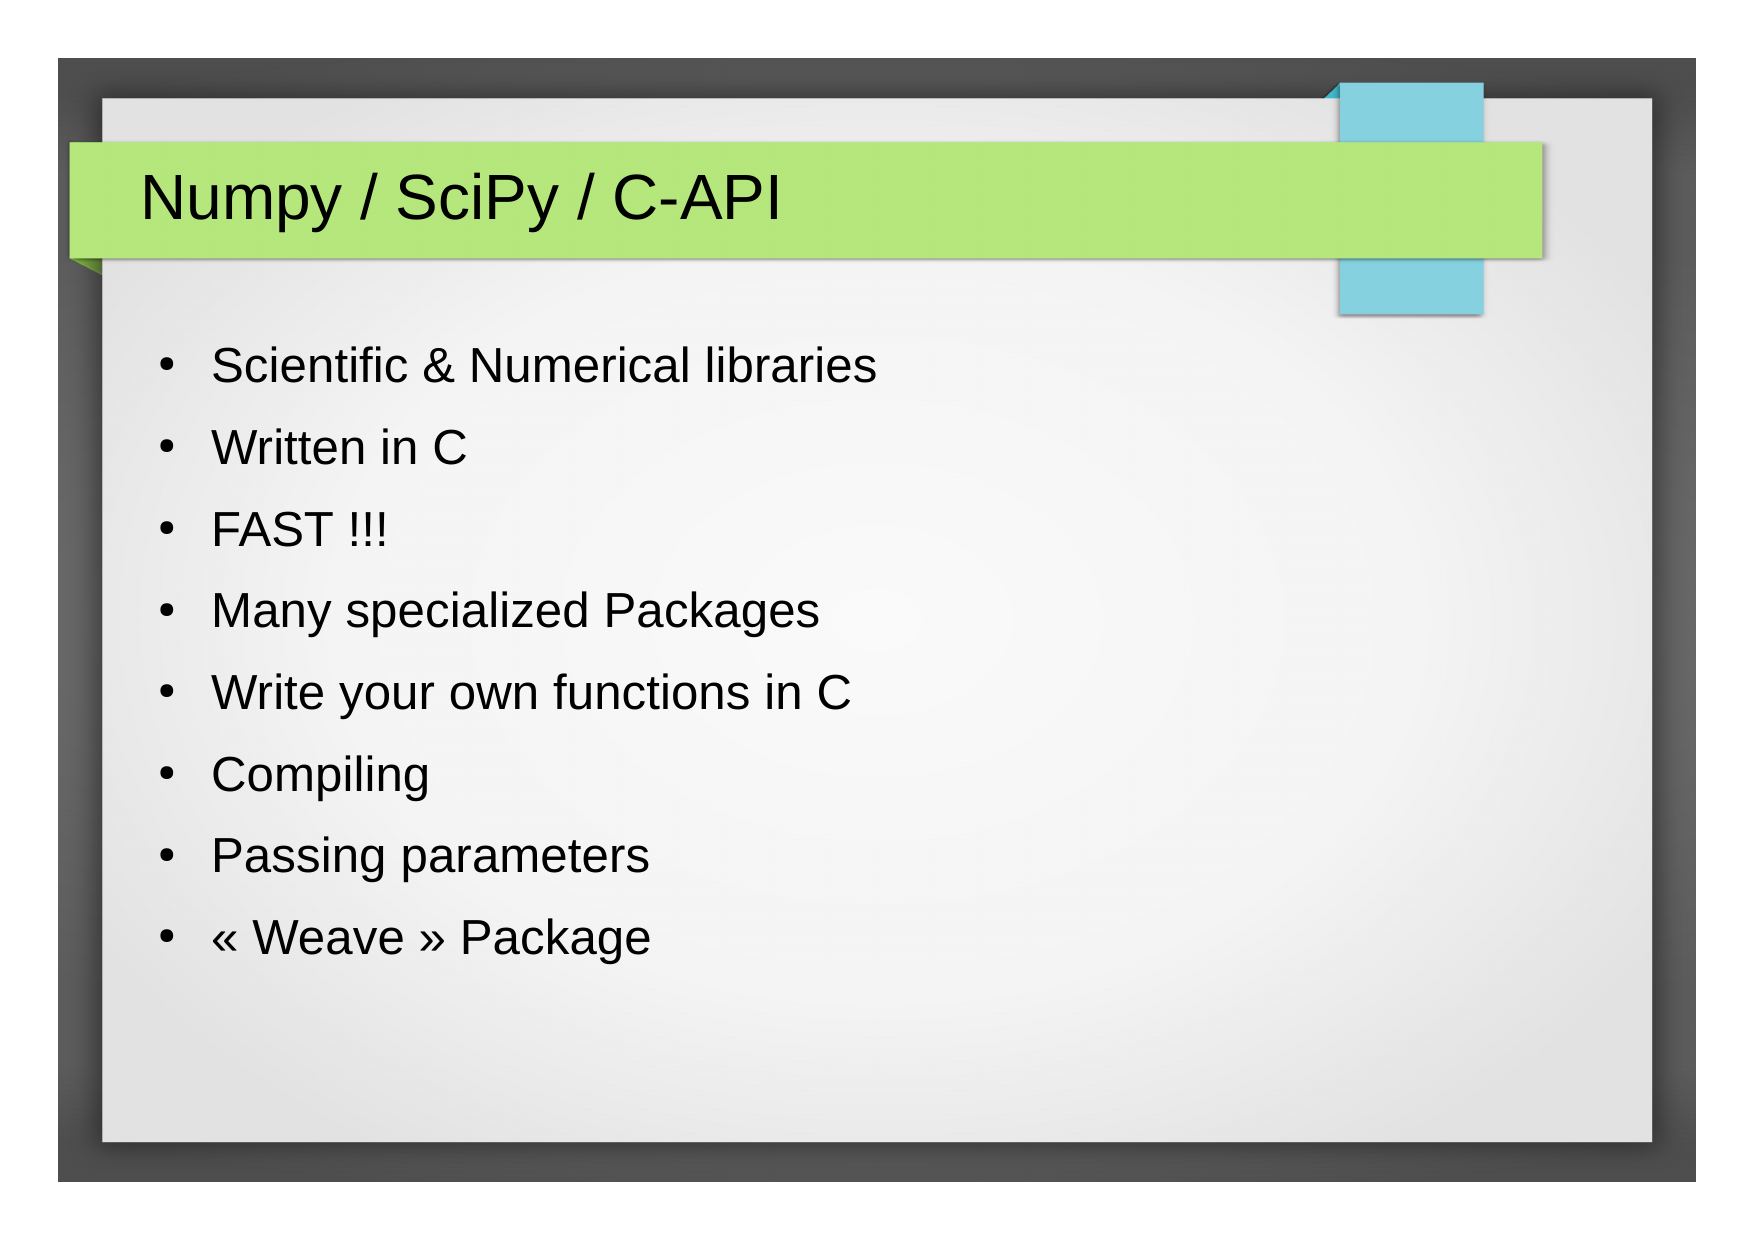

# Numpy / SciPy / C-API
Scientific & Numerical libraries
Written in C
FAST !!!
Many specialized Packages
Write your own functions in C
Compiling
Passing parameters
« Weave » Package